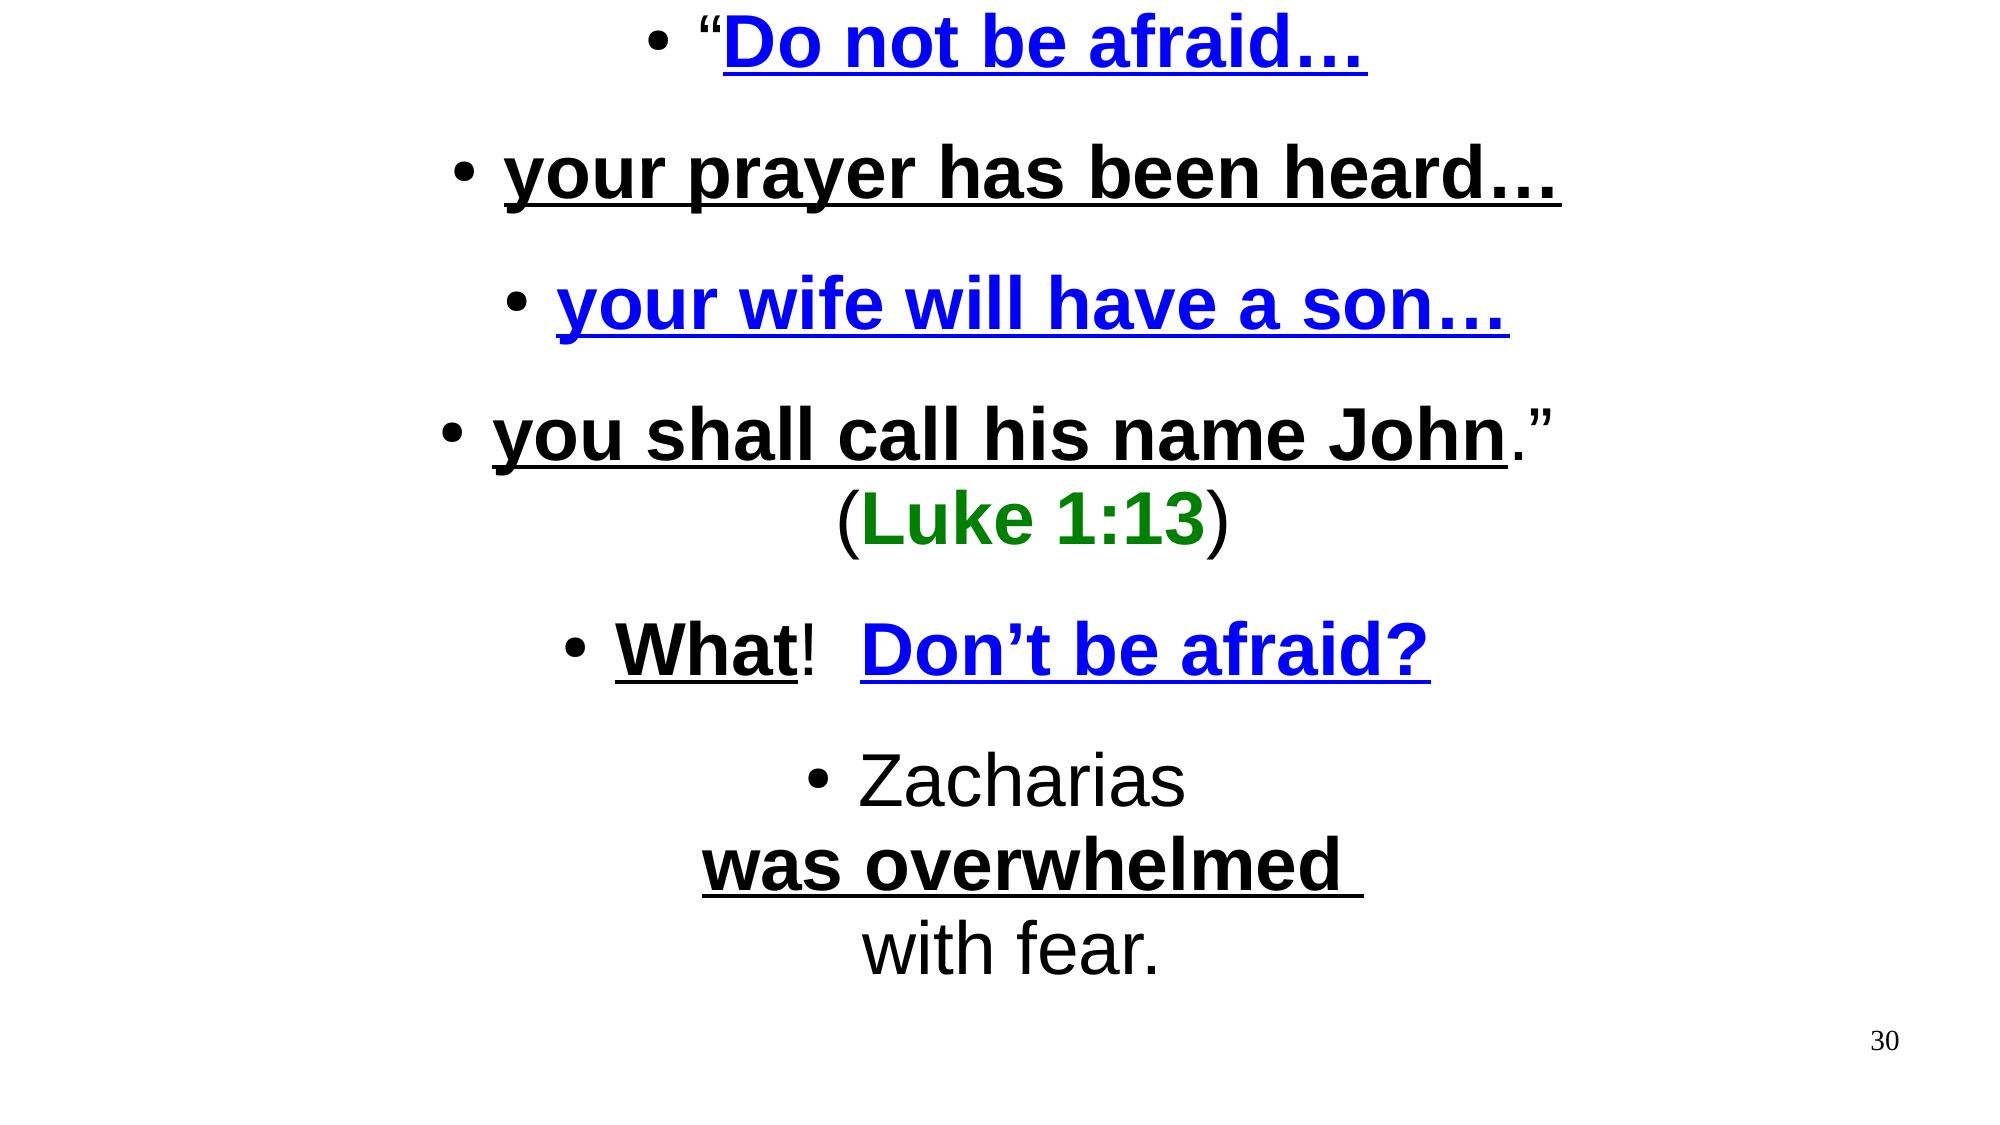

# “Do not be afraid…
your prayer has been heard…
your wife will have a son…
you shall call his name John.”
(Luke 1:13)
What!  Don’t be afraid?
Zacharias
was overwhelmed
with fear.
30